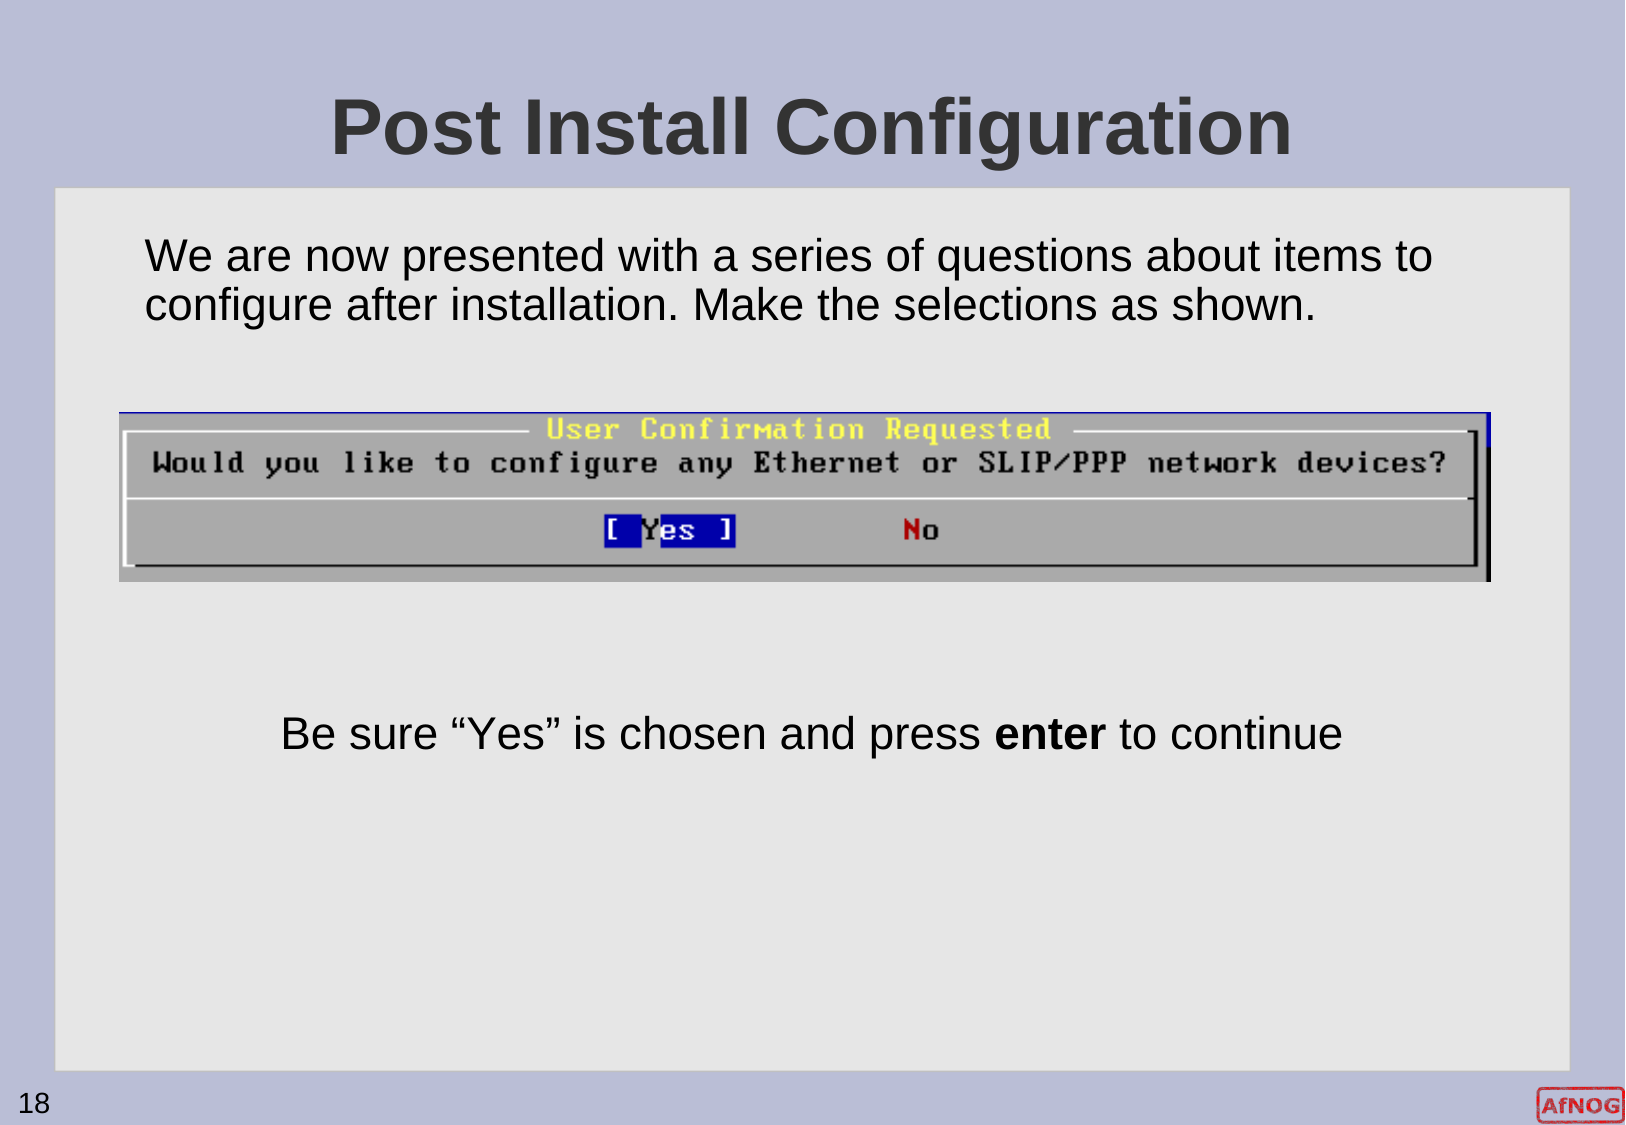

# Post Install Configuration
We are now presented with a series of questions about items to configure after installation. Make the selections as shown.
Be sure “Yes” is chosen and press enter to continue